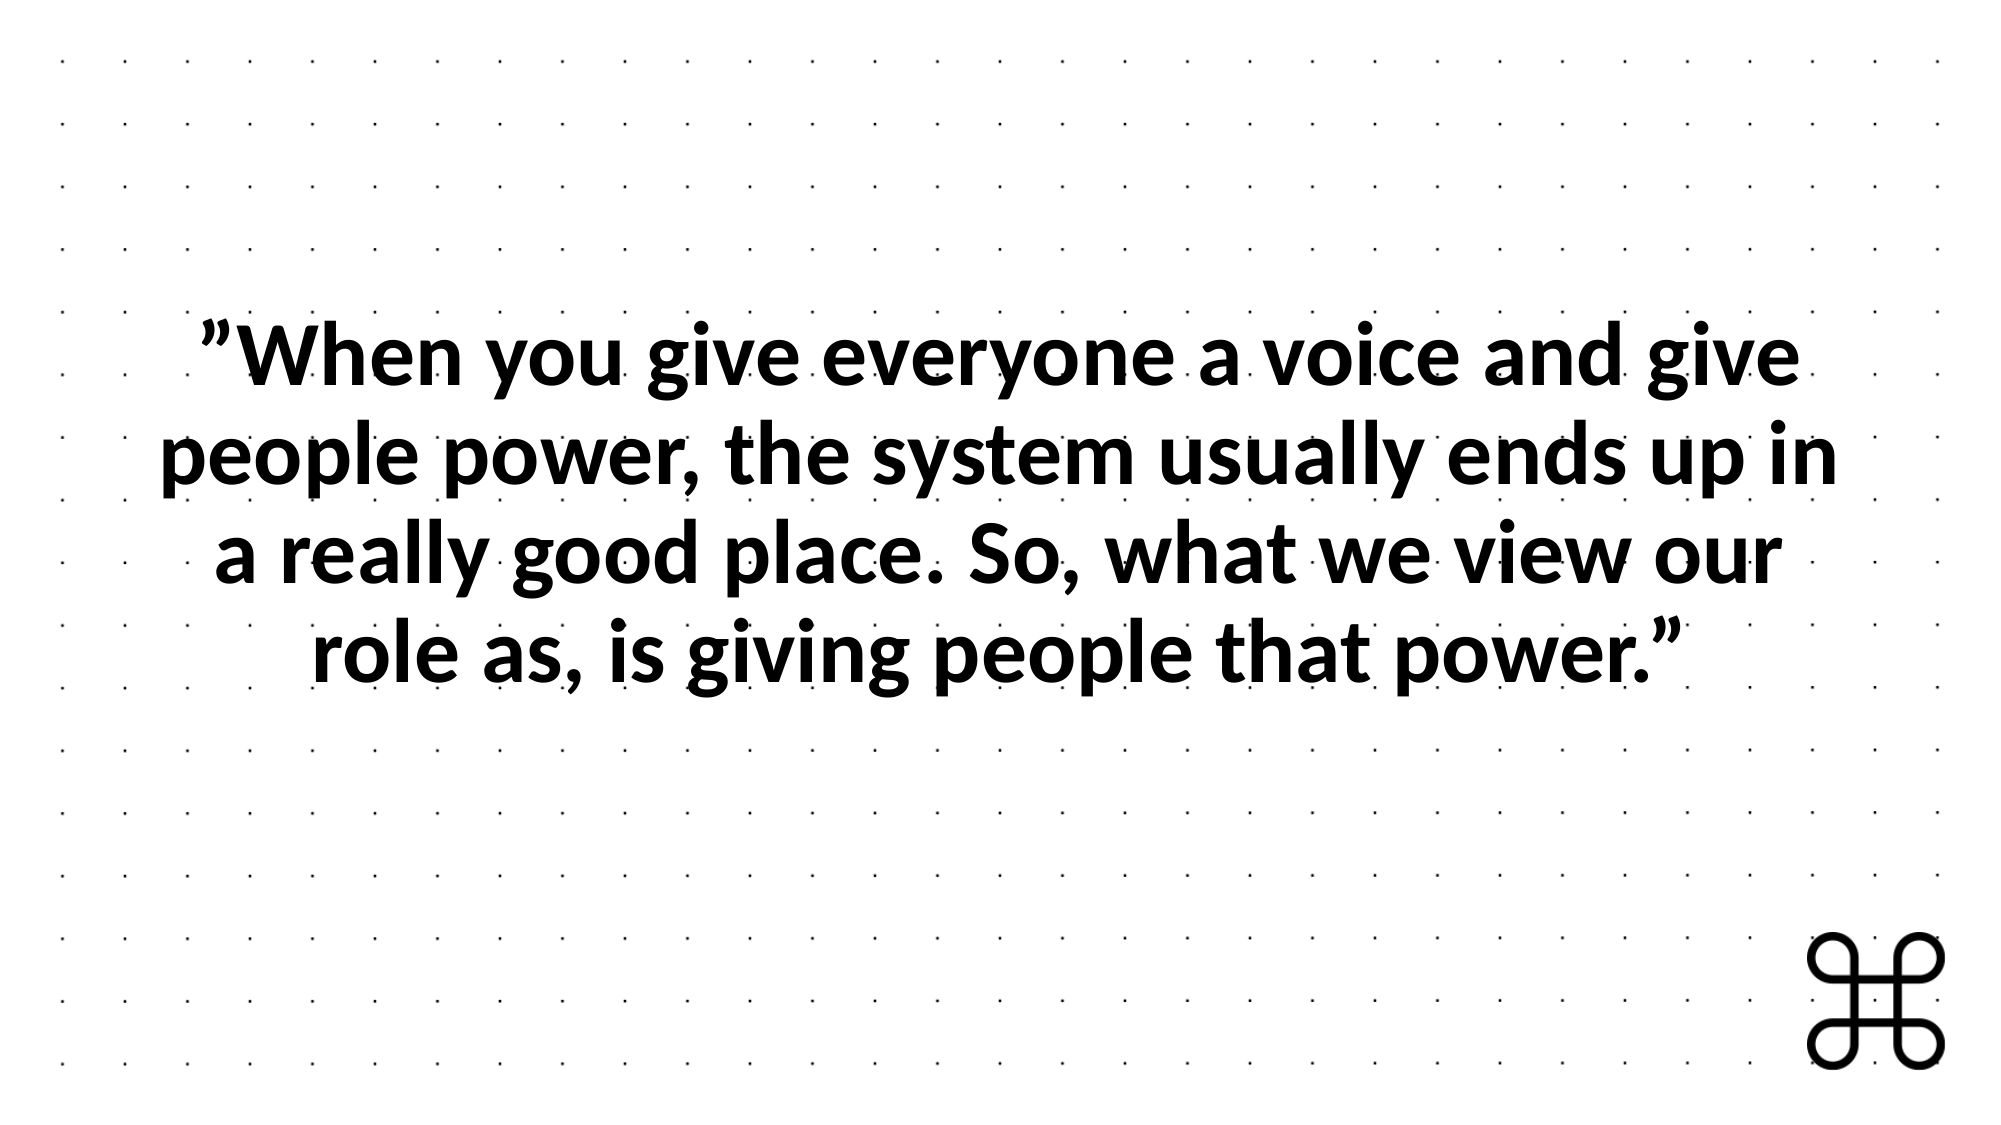

”When you give everyone a voice and give people power, the system usually ends up in a really good place. So, what we view our role as, is giving people that power.”